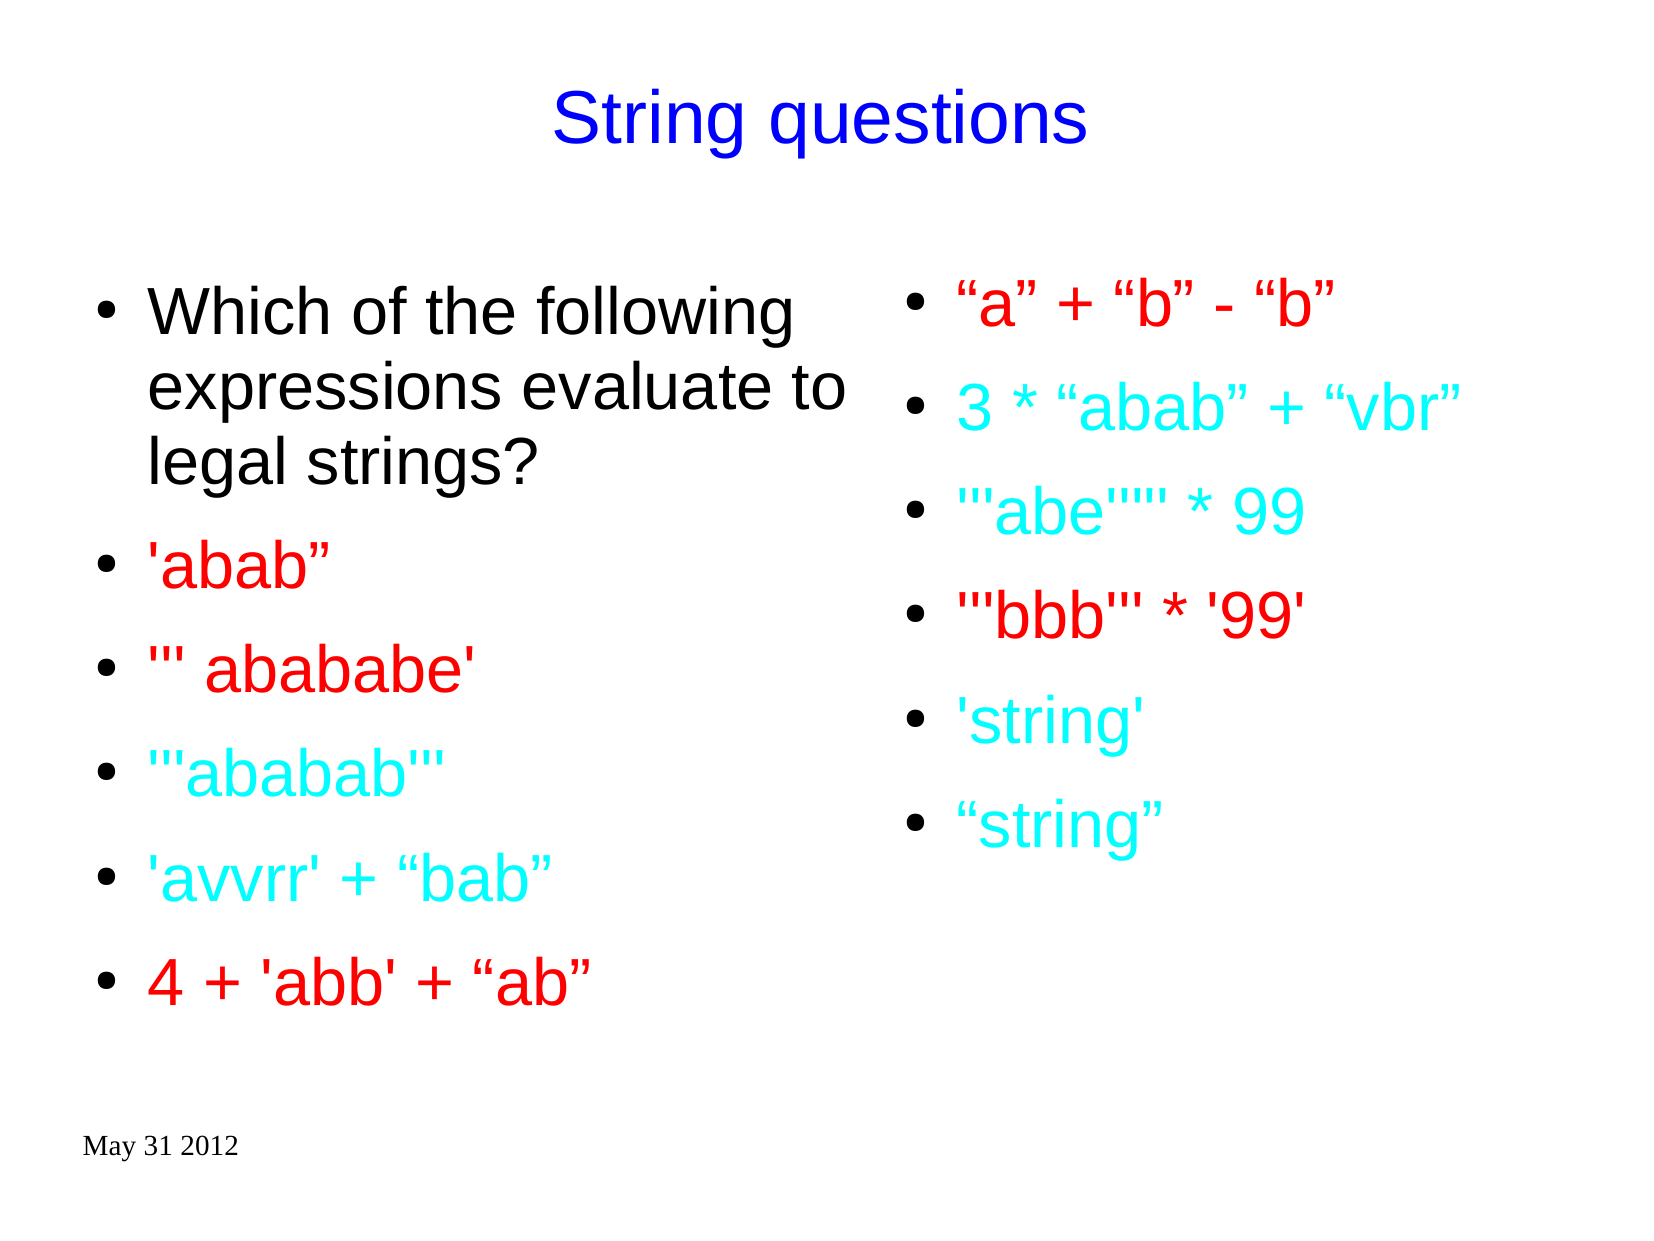

# String questions
“a” + “b” - “b”
3 * “abab” + “vbr”
'''abe''''' * 99
'''bbb''' * '99'
'string'
“string”
Which of the following expressions evaluate to legal strings?
'abab”
''' abababe'
'''ababab'''
'avvrr' + “bab”
4 + 'abb' + “ab”
May 31 2012